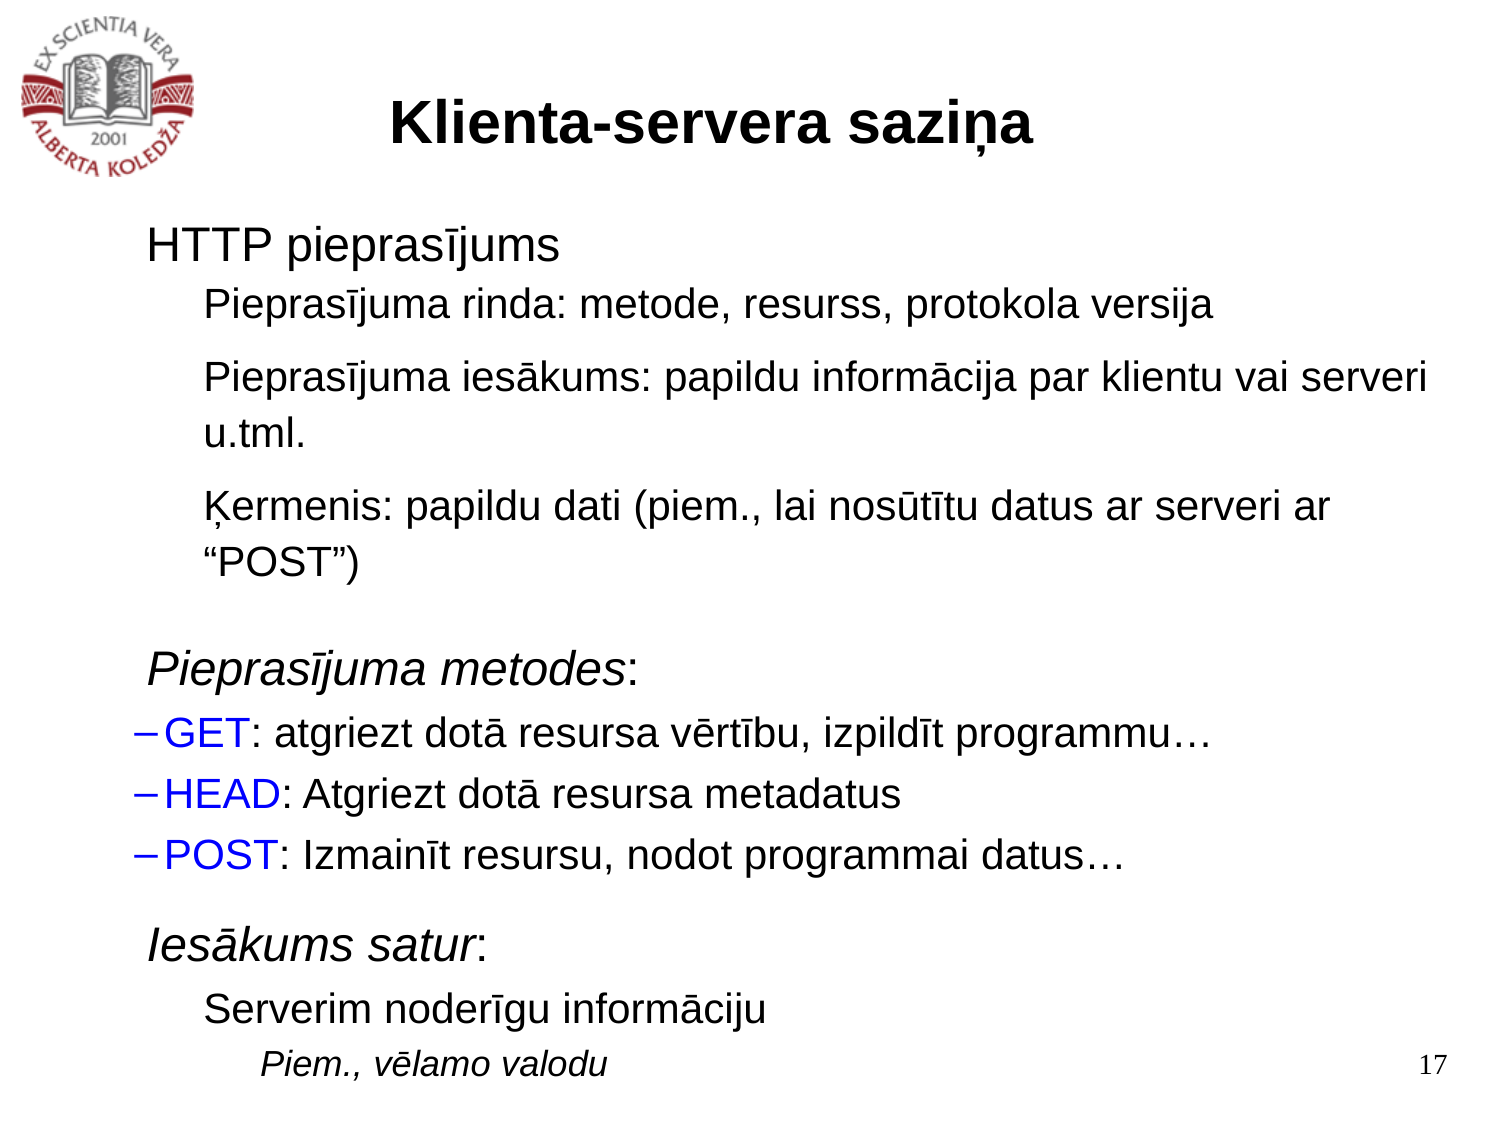

# Klienta-servera saziņa
HTTP pieprasījums
Pieprasījuma rinda: metode, resurss, protokola versija
Pieprasījuma iesākums: papildu informācija par klientu vai serveri u.tml.
Ķermenis: papildu dati (piem., lai nosūtītu datus ar serveri ar “POST”)
Pieprasījuma metodes:
GET: atgriezt dotā resursa vērtību, izpildīt programmu…
HEAD: Atgriezt dotā resursa metadatus
POST: Izmainīt resursu, nodot programmai datus…
Iesākums satur:
Serverim noderīgu informāciju
Piem., vēlamo valodu